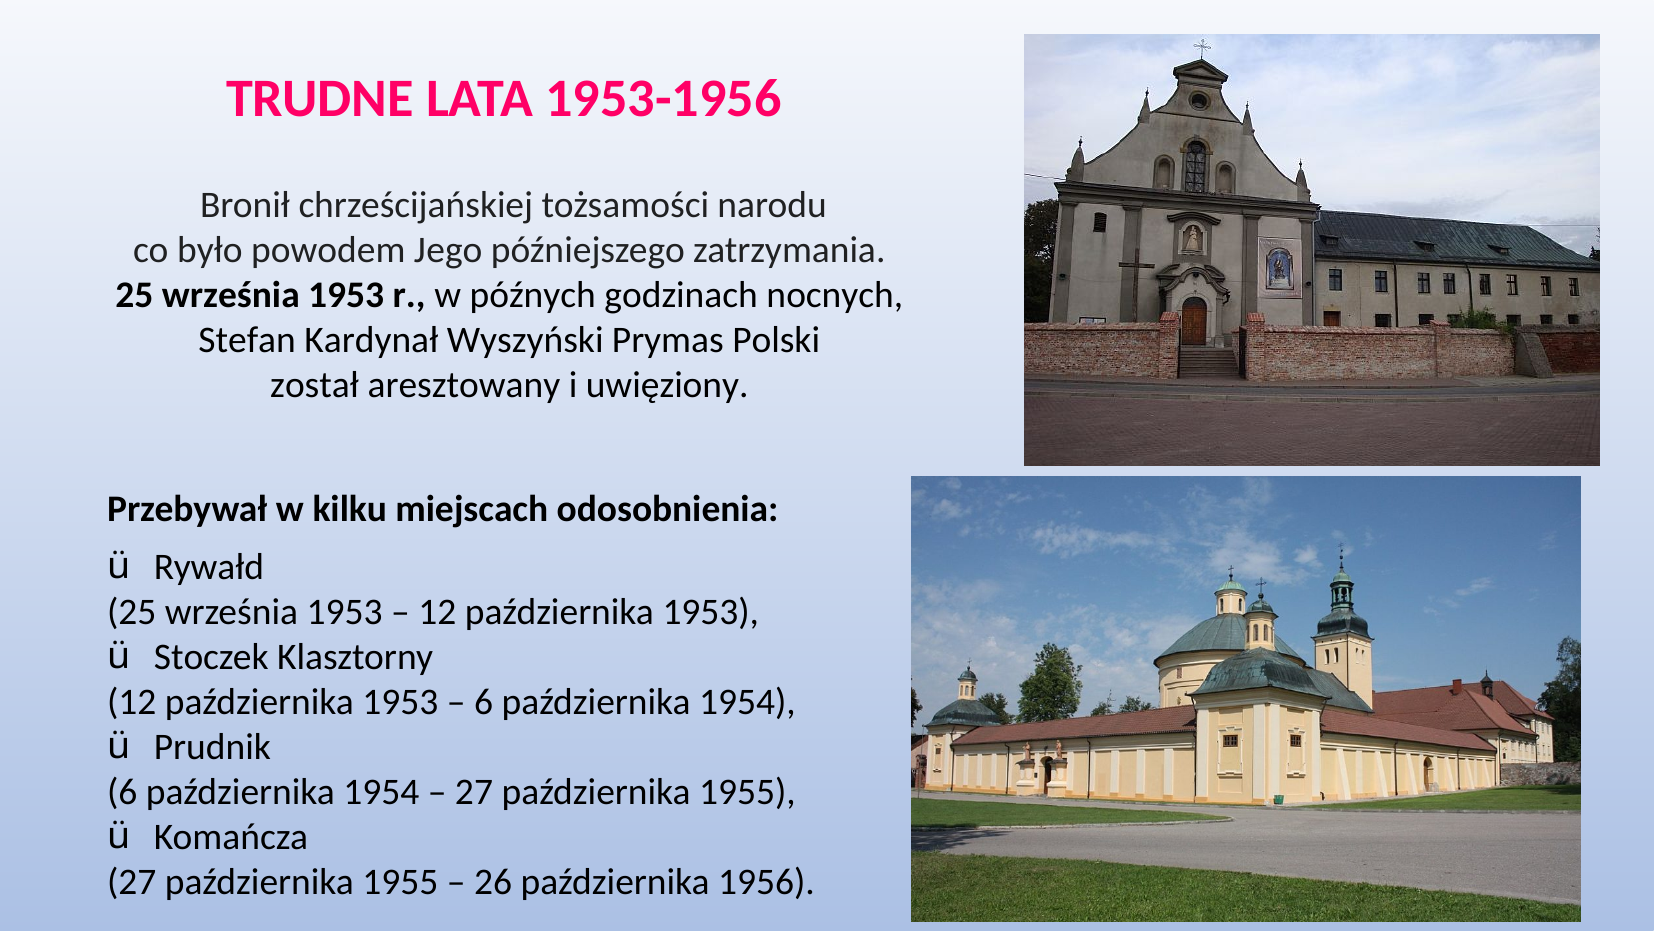

TRUDNE LATA 1953-1956
Bronił chrześcijańskiej tożsamości narodu
co było powodem Jego późniejszego zatrzymania.
25 września 1953 r., w późnych godzinach nocnych,
Stefan Kardynał Wyszyński Prymas Polski
został aresztowany i uwięziony.
Przebywał w kilku miejscach odosobnienia:
Rywałd
(25 września 1953 – 12 października 1953),
Stoczek Klasztorny
(12 października 1953 – 6 października 1954),
Prudnik
(6 października 1954 – 27 października 1955),
Komańcza
(27 października 1955 – 26 października 1956).